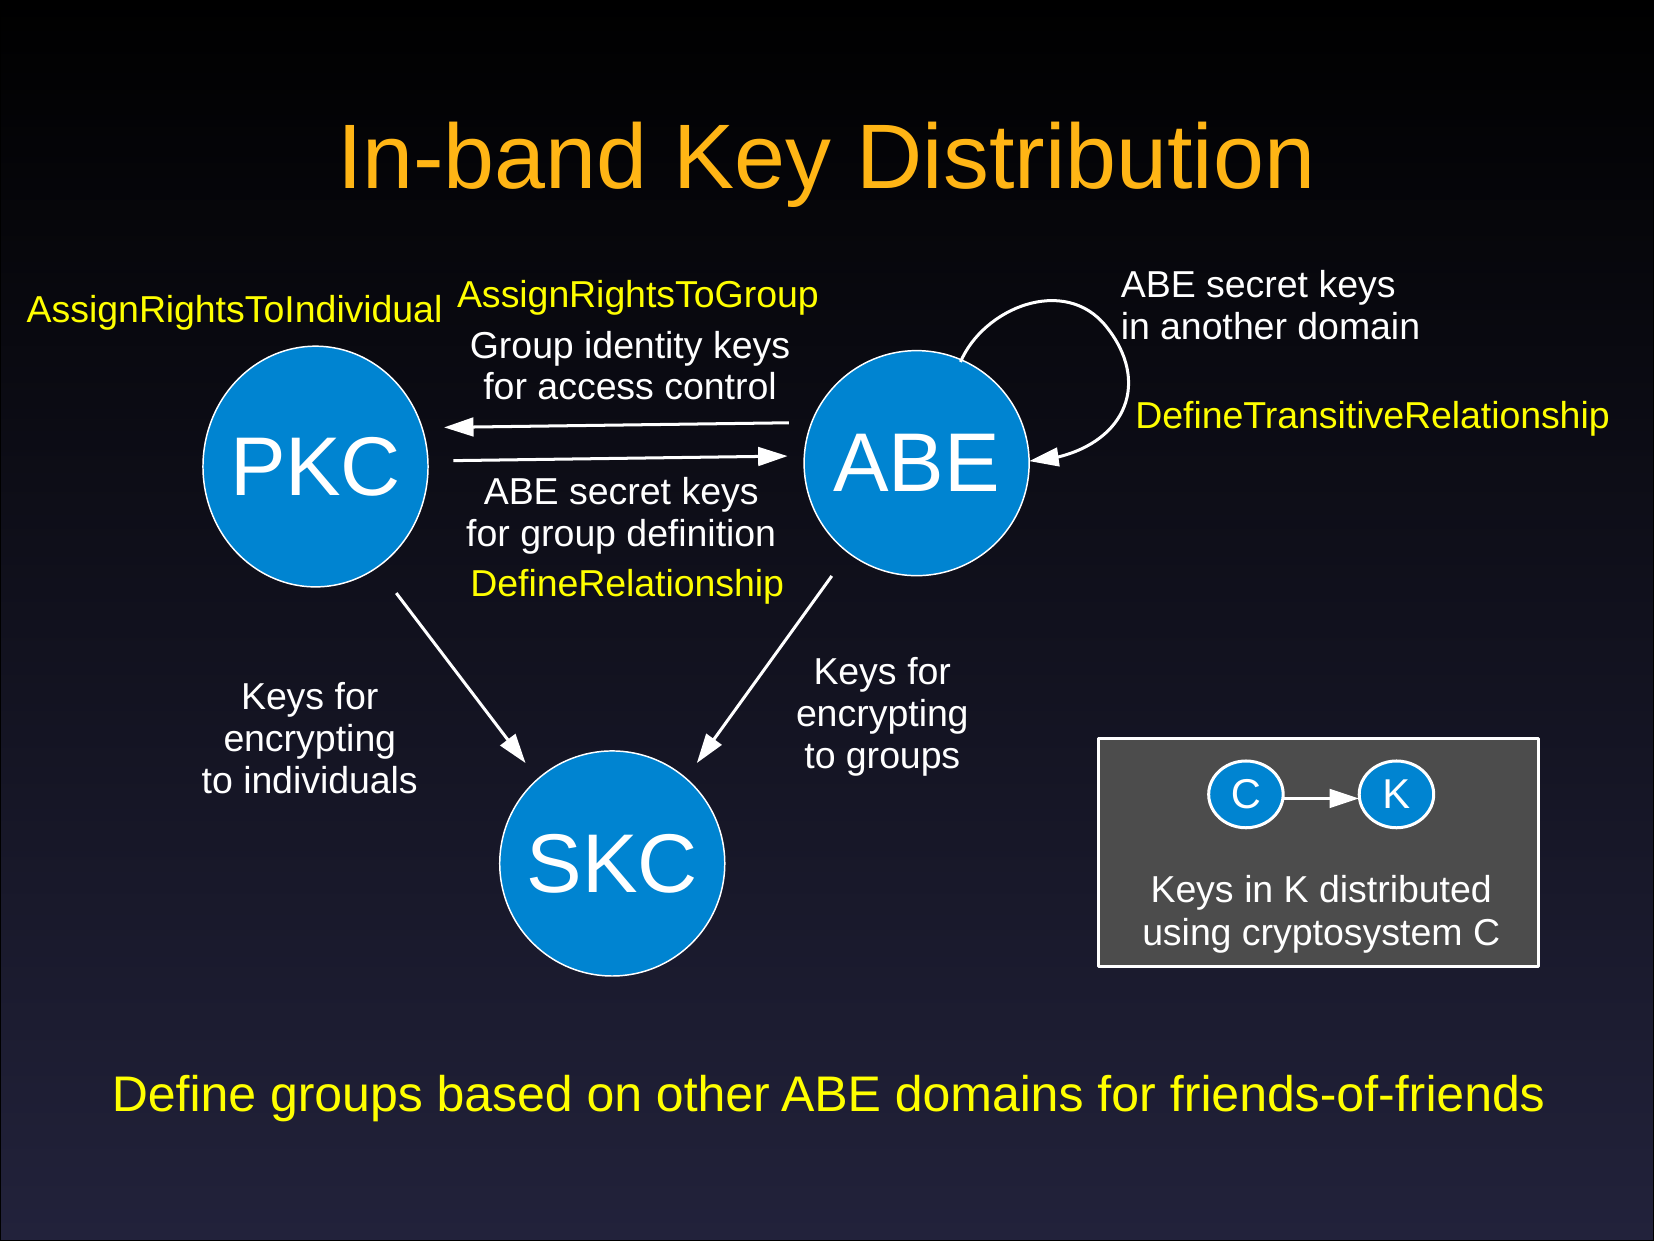

# In-band Key Distribution
ABE secret keys in another domain
AssignRightsToGroup
AssignRightsToIndividual
Group identity keys
for access control
PKC
ABE
DefineTransitiveRelationship
ABE secret keys
for group definition
DefineRelationship
Keys for
encrypting
to groups
Keys for
encrypting
to individuals
C
K
Keys in K distributed
using cryptosystem C
SKC
Define groups based on other ABE domains for friends-of-friends